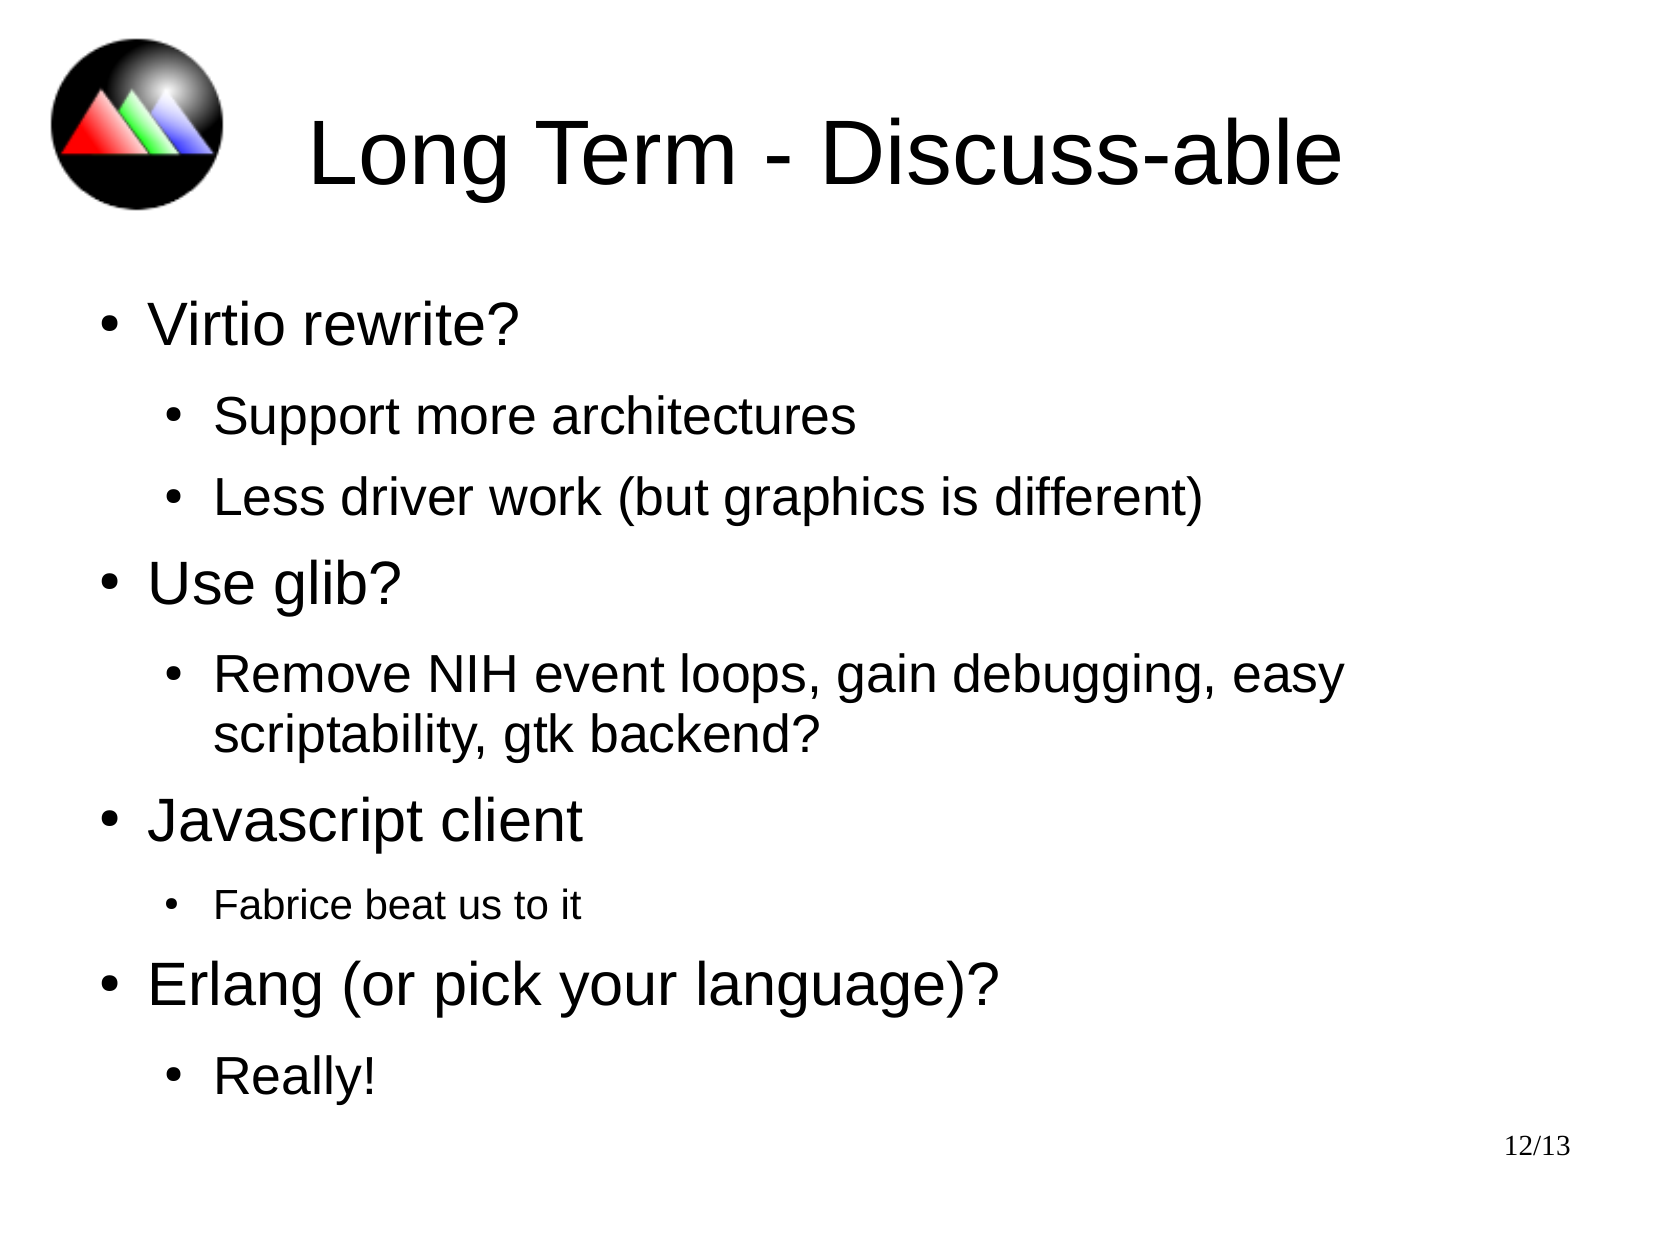

Long Term - Discuss-able
# Virtio rewrite?
Support more architectures
Less driver work (but graphics is different)
Use glib?
Remove NIH event loops, gain debugging, easy scriptability, gtk backend?
Javascript client
Fabrice beat us to it
Erlang (or pick your language)?
Really!